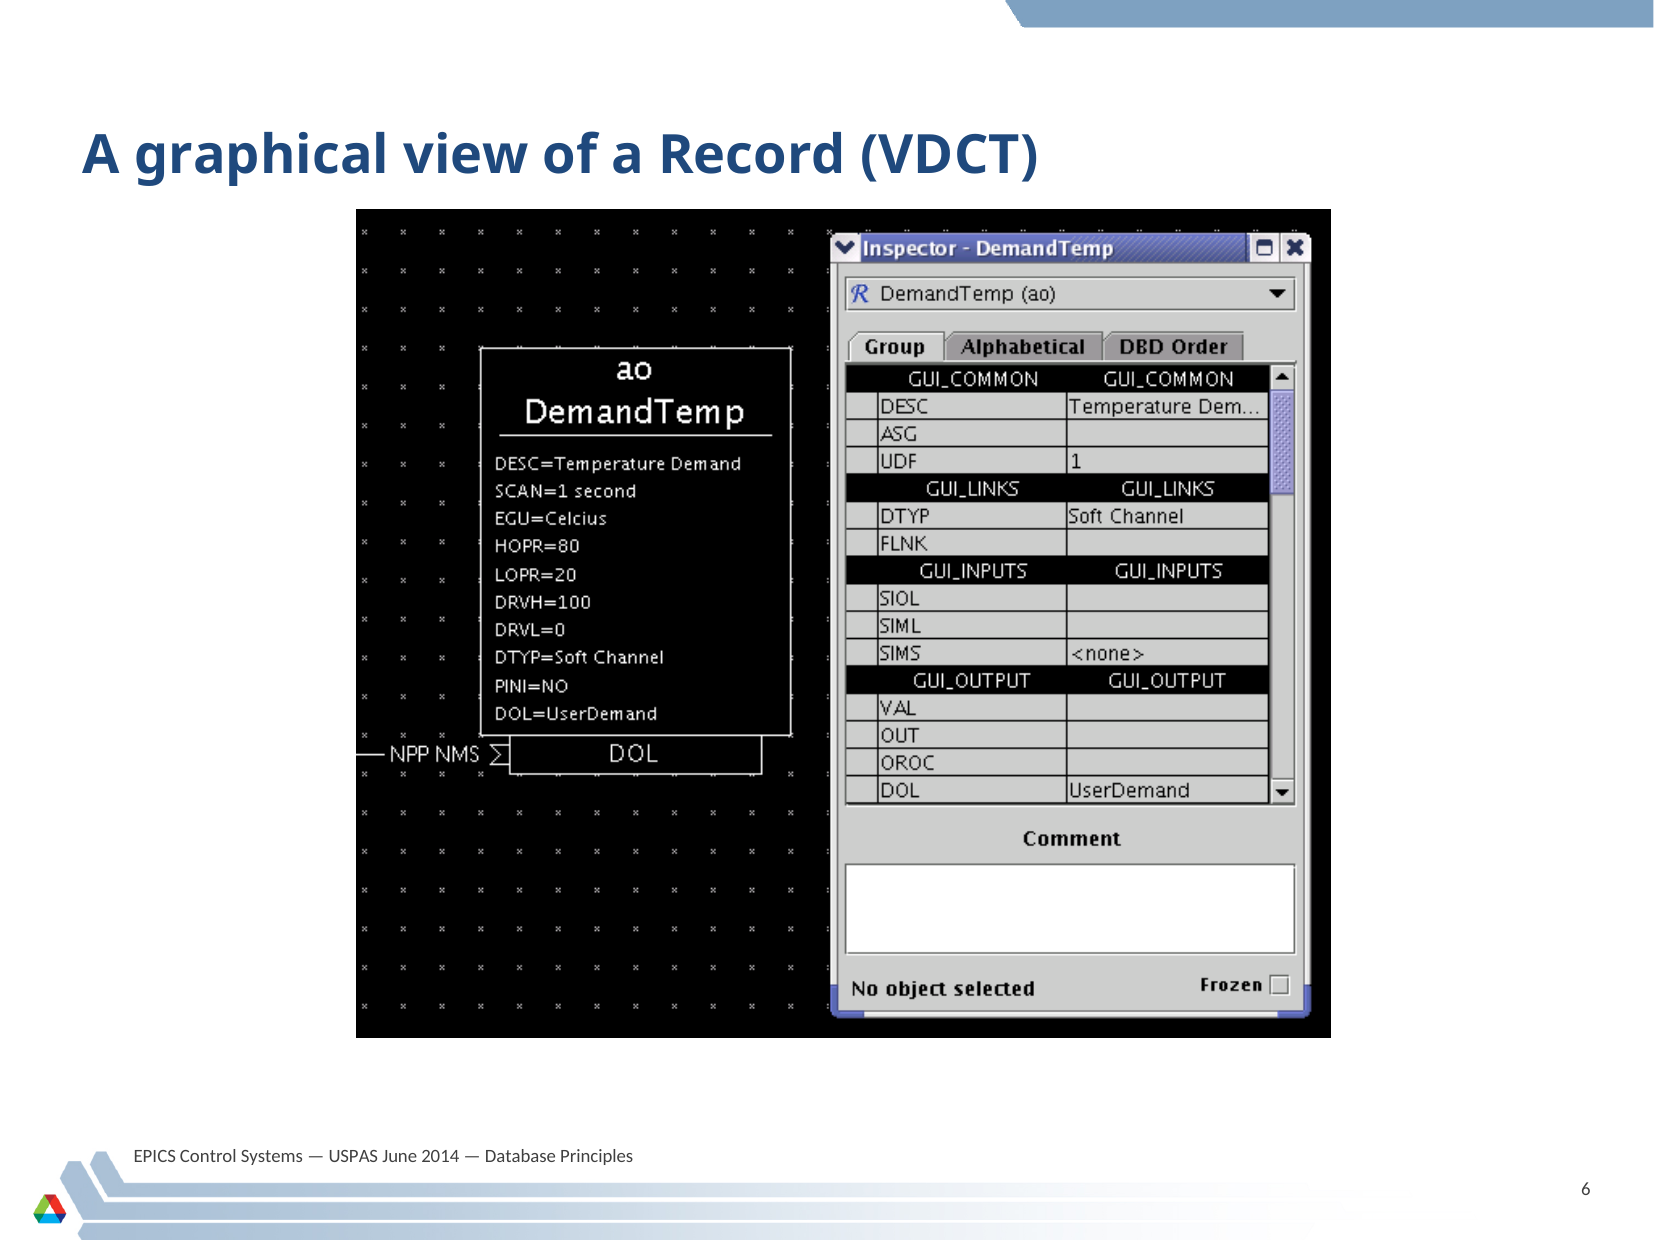

# A graphical view of a Record (VDCT)
EPICS Control Systems — USPAS June 2014 — Database Principles
6